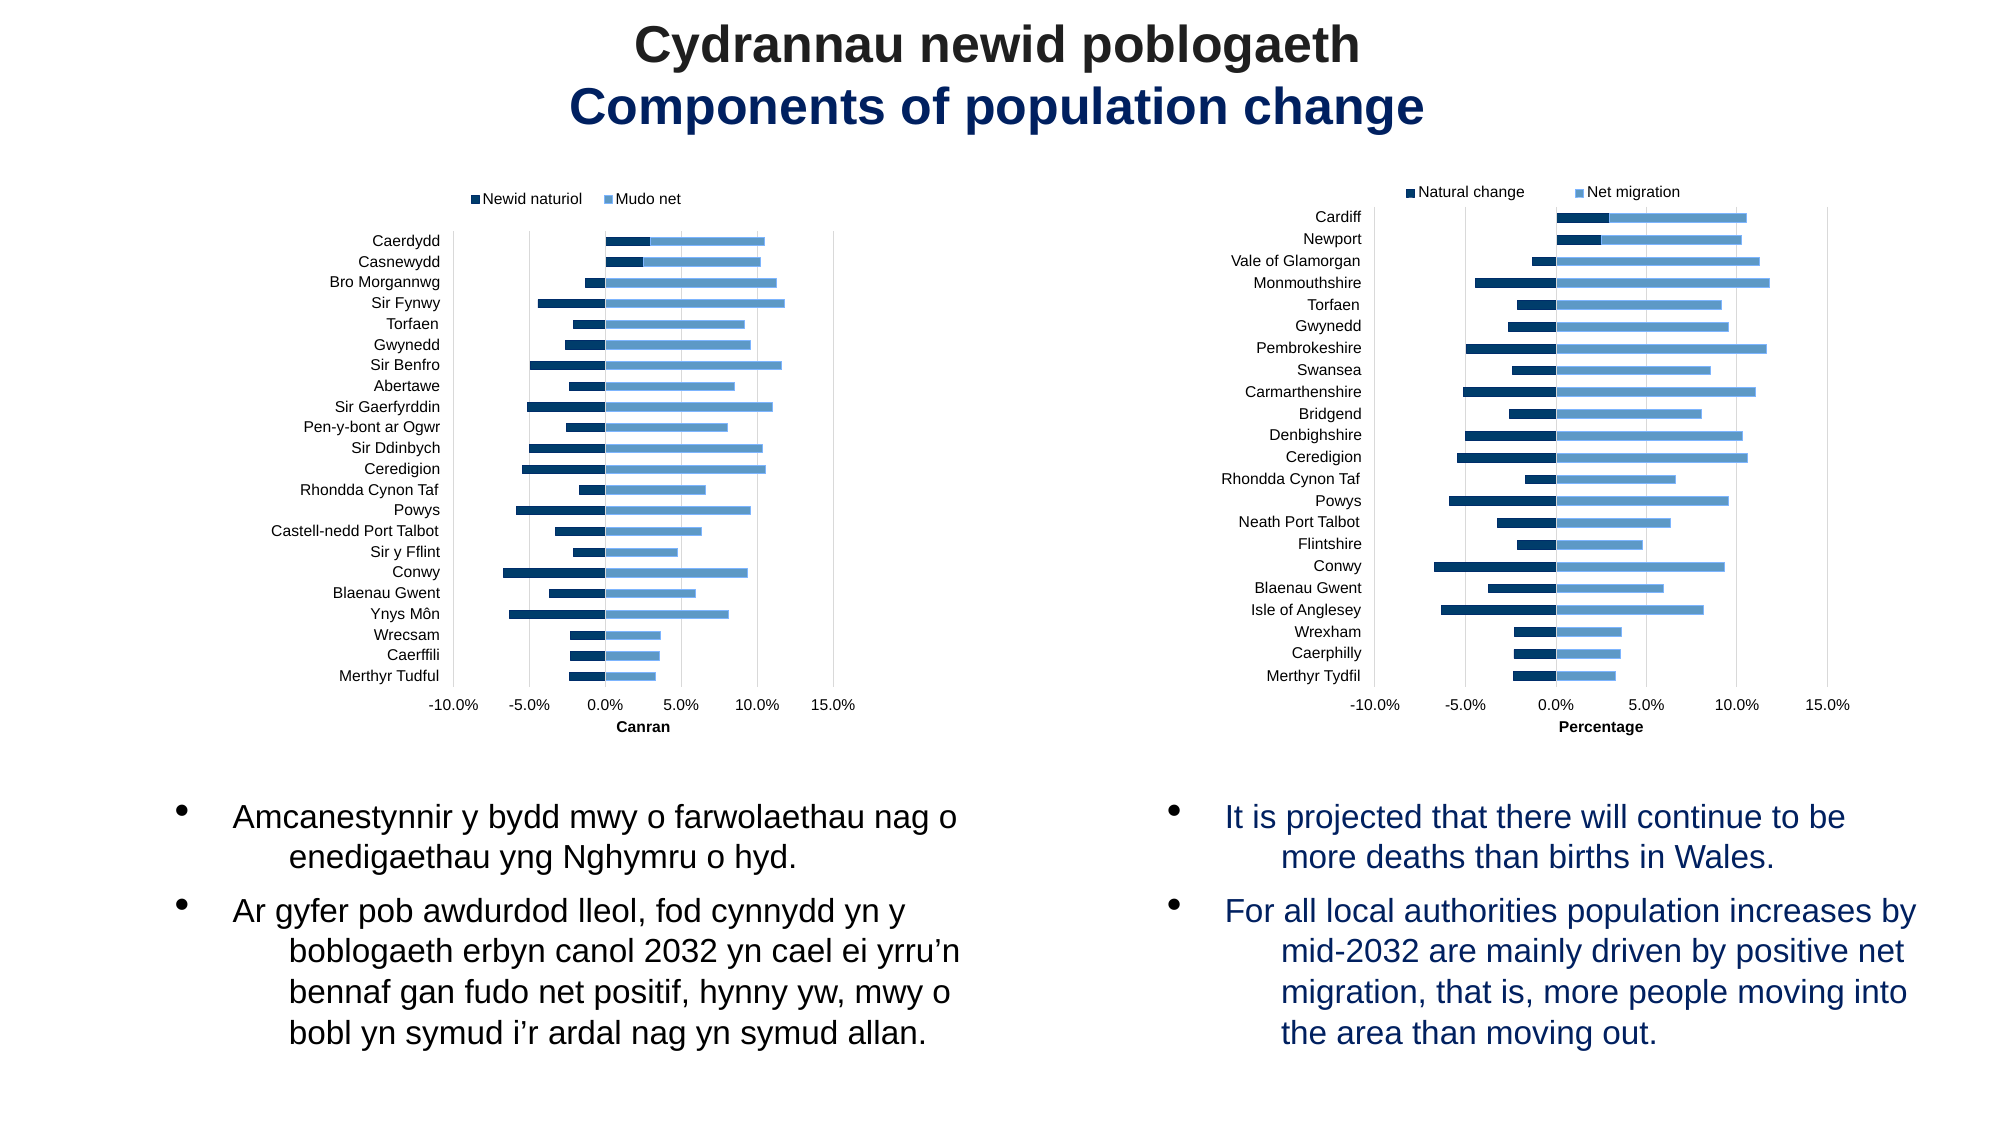

Cydrannau newid poblogaeth
Components of population change
Amcanestynnir y bydd mwy o farwolaethau nag o enedigaethau yng Nghymru o hyd.
Ar gyfer pob awdurdod lleol, fod cynnydd yn y boblogaeth erbyn canol 2032 yn cael ei yrru’n bennaf gan fudo net positif, hynny yw, mwy o bobl yn symud i’r ardal nag yn symud allan.
# It is projected that there will continue to be more deaths than births in Wales.
For all local authorities population increases by mid-2032 are mainly driven by positive net migration, that is, more people moving into the area than moving out.